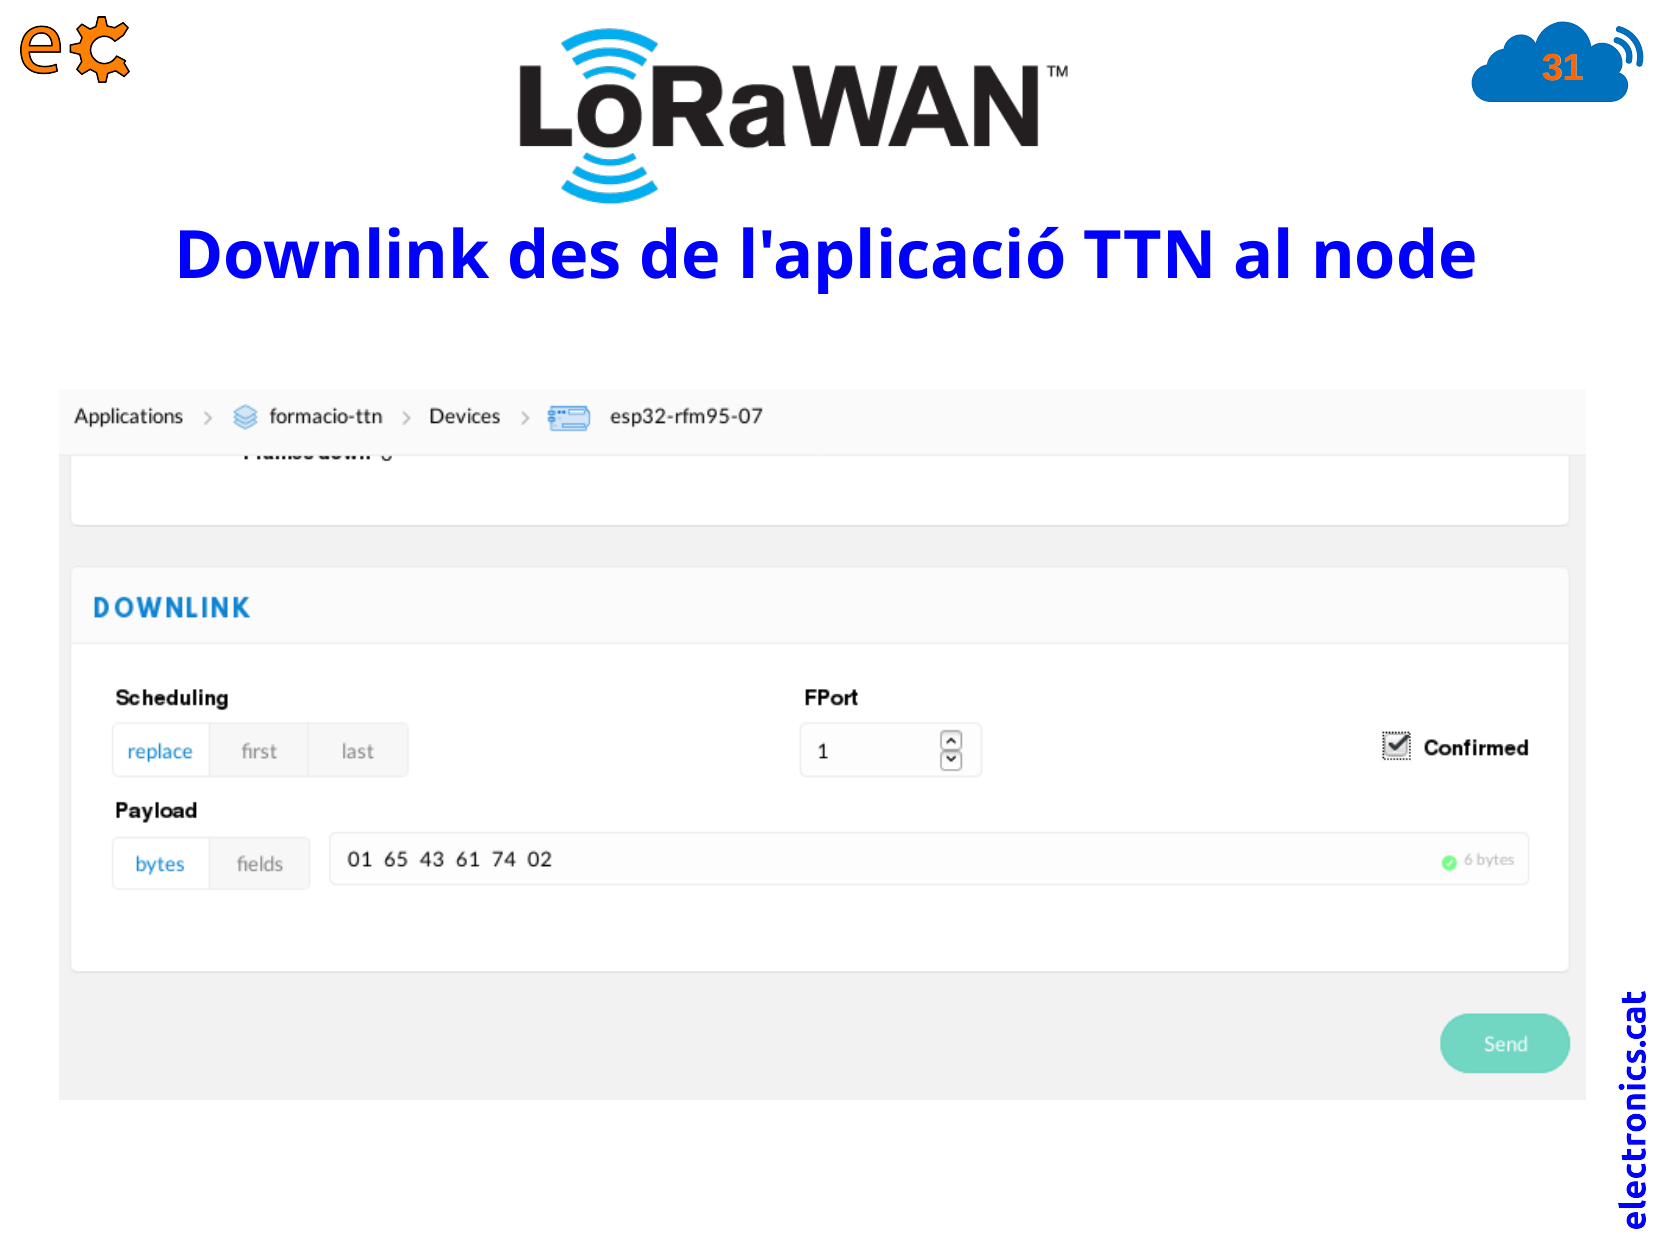

Downlink des de l'aplicació TTN al node